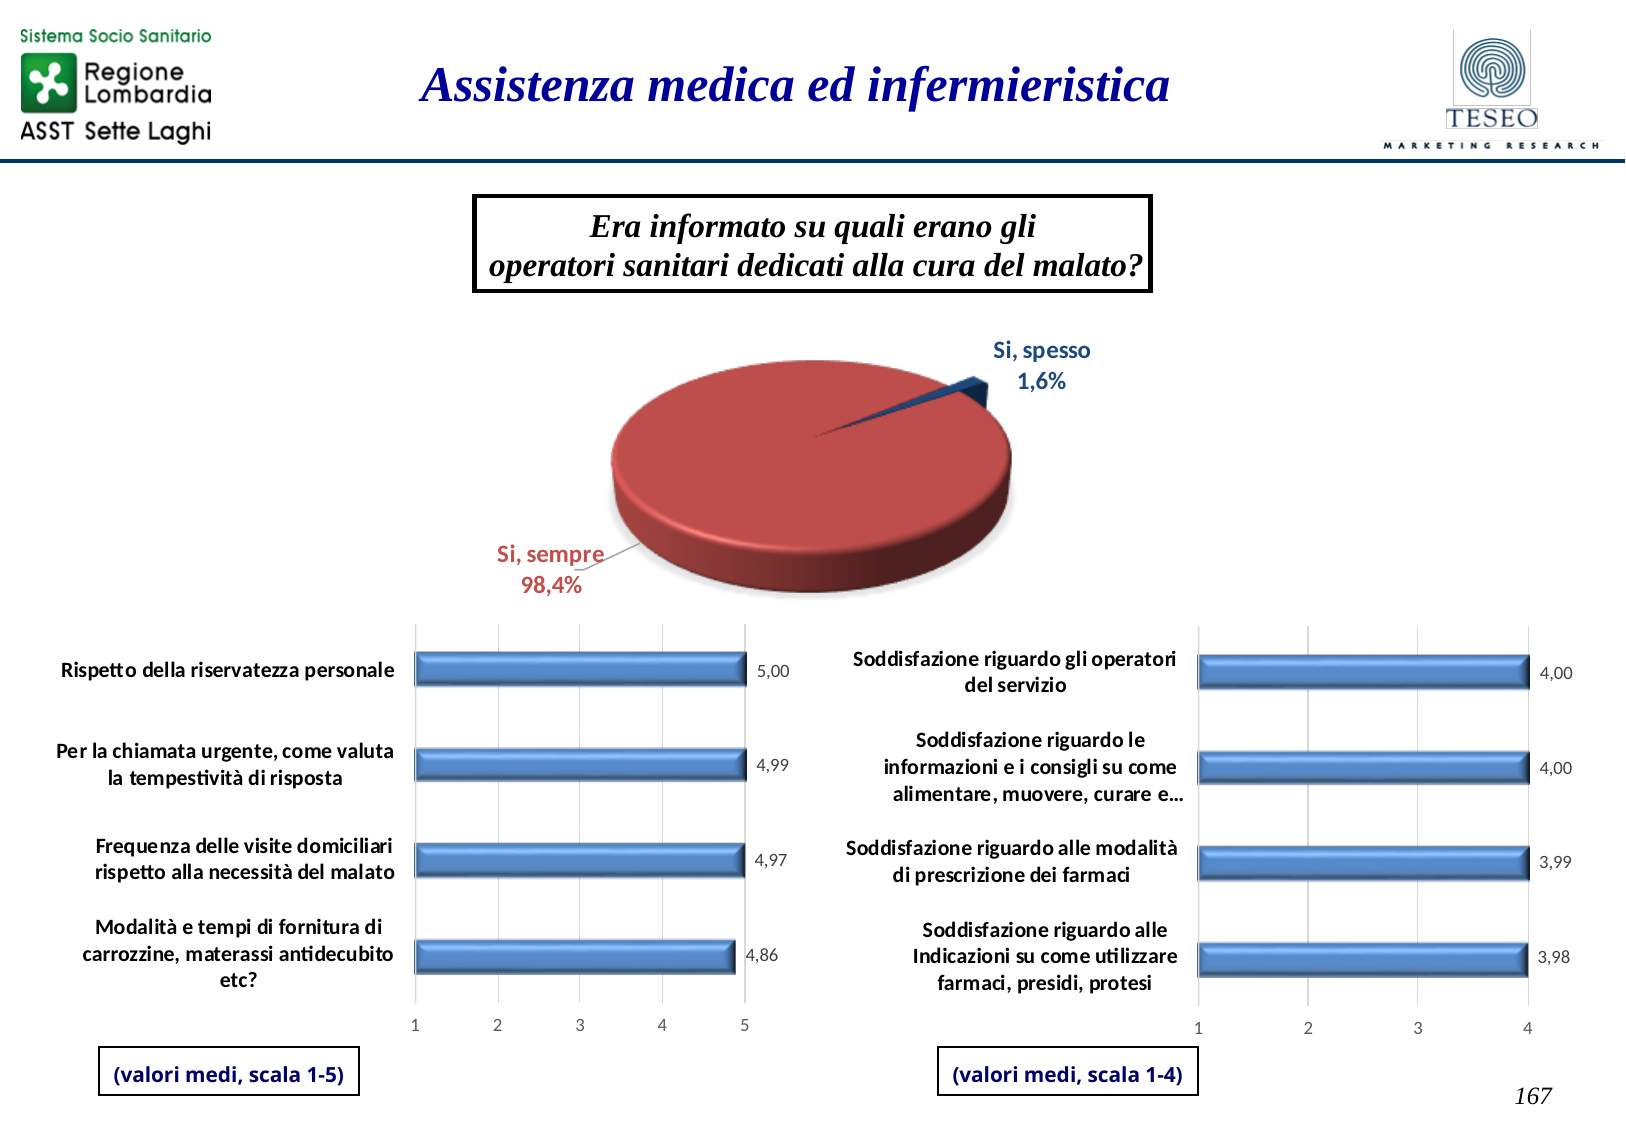

Assistenza medica ed infermieristica
Era informato su quali erano gli
operatori sanitari dedicati alla cura del malato?
(valori medi, scala 1-5)
(valori medi, scala 1-4)